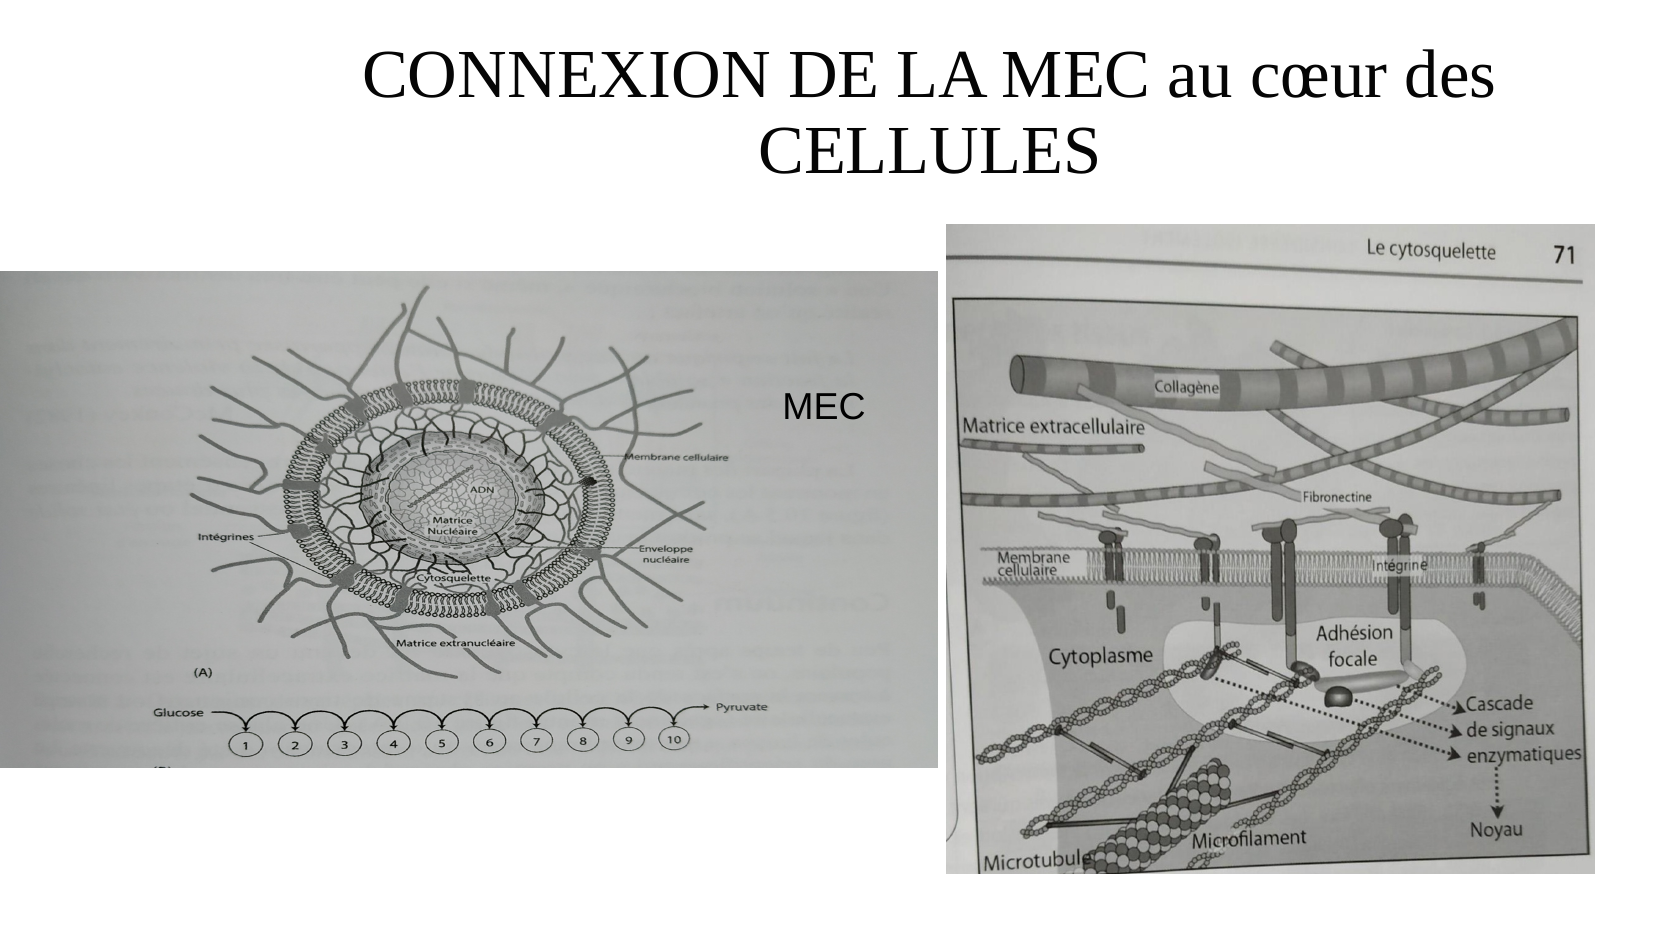

# CONNEXION DE LA MEC au cœur des CELLULES
MEC
Le tissu conjonctif, par Nicolas Truffart, Ecole Française d'Ashtanga Yoga
22